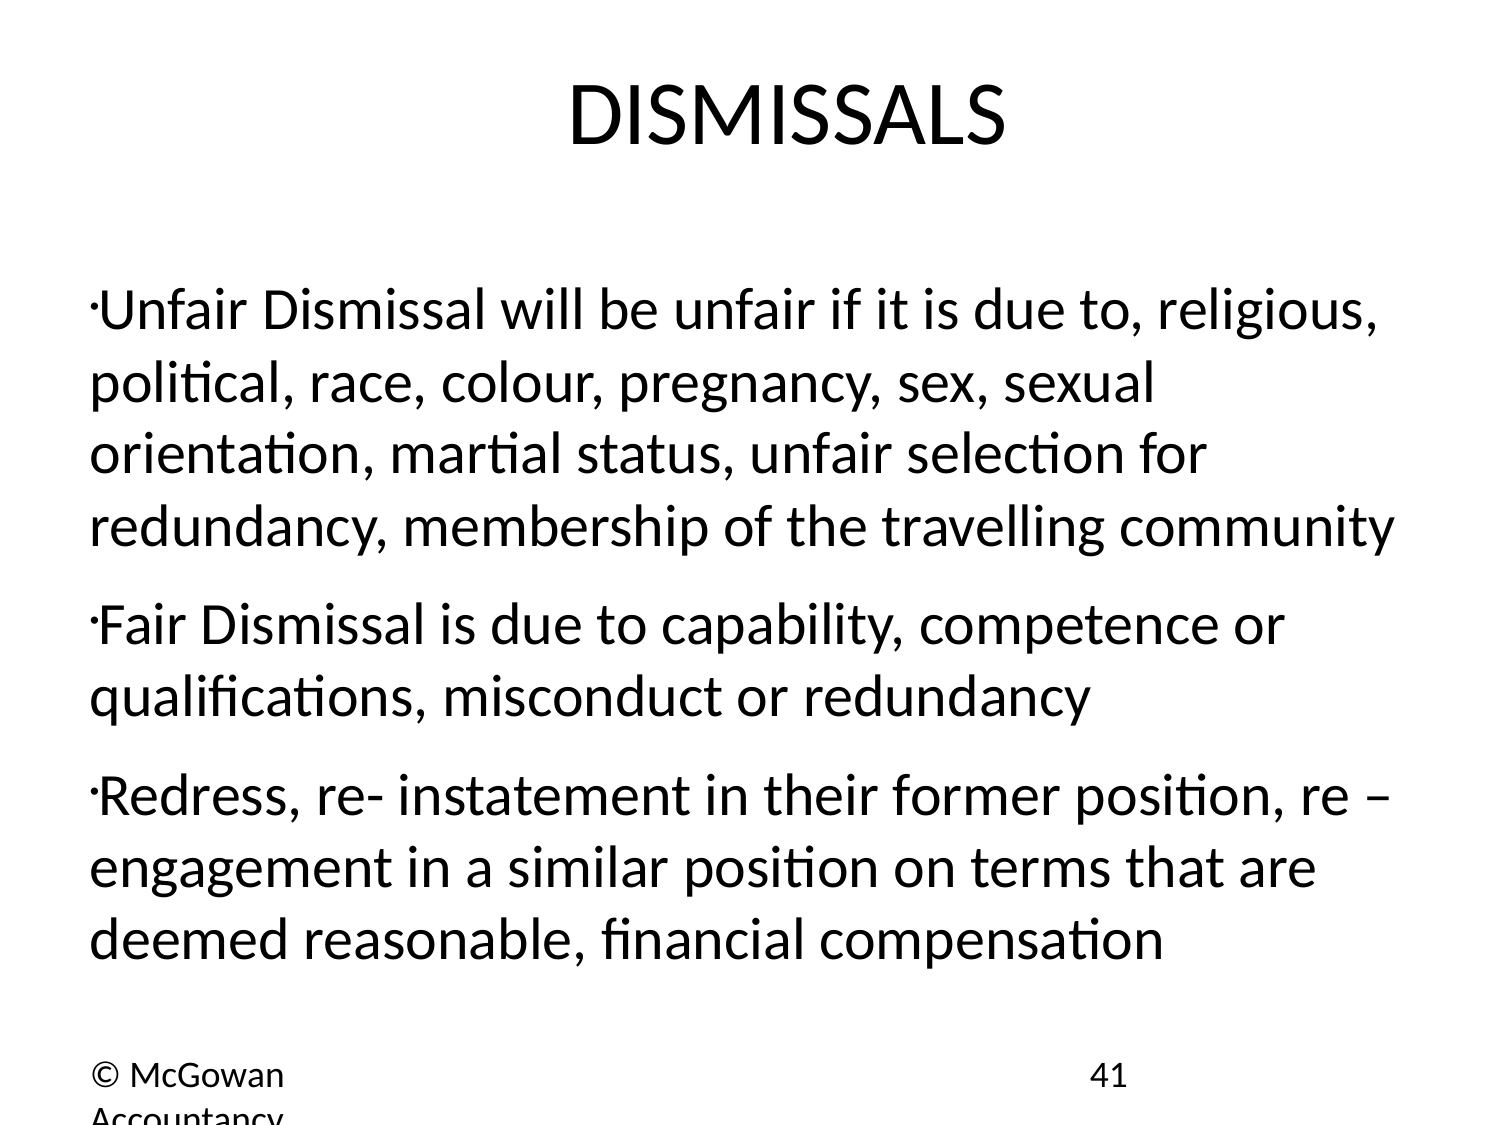

# DISMISSALS
Unfair Dismissal will be unfair if it is due to, religious, political, race, colour, pregnancy, sex, sexual orientation, martial status, unfair selection for redundancy, membership of the travelling community
Fair Dismissal is due to capability, competence or qualifications, misconduct or redundancy
Redress, re- instatement in their former position, re – engagement in a similar position on terms that are deemed reasonable, financial compensation
© McGowan Accountancy Services
41